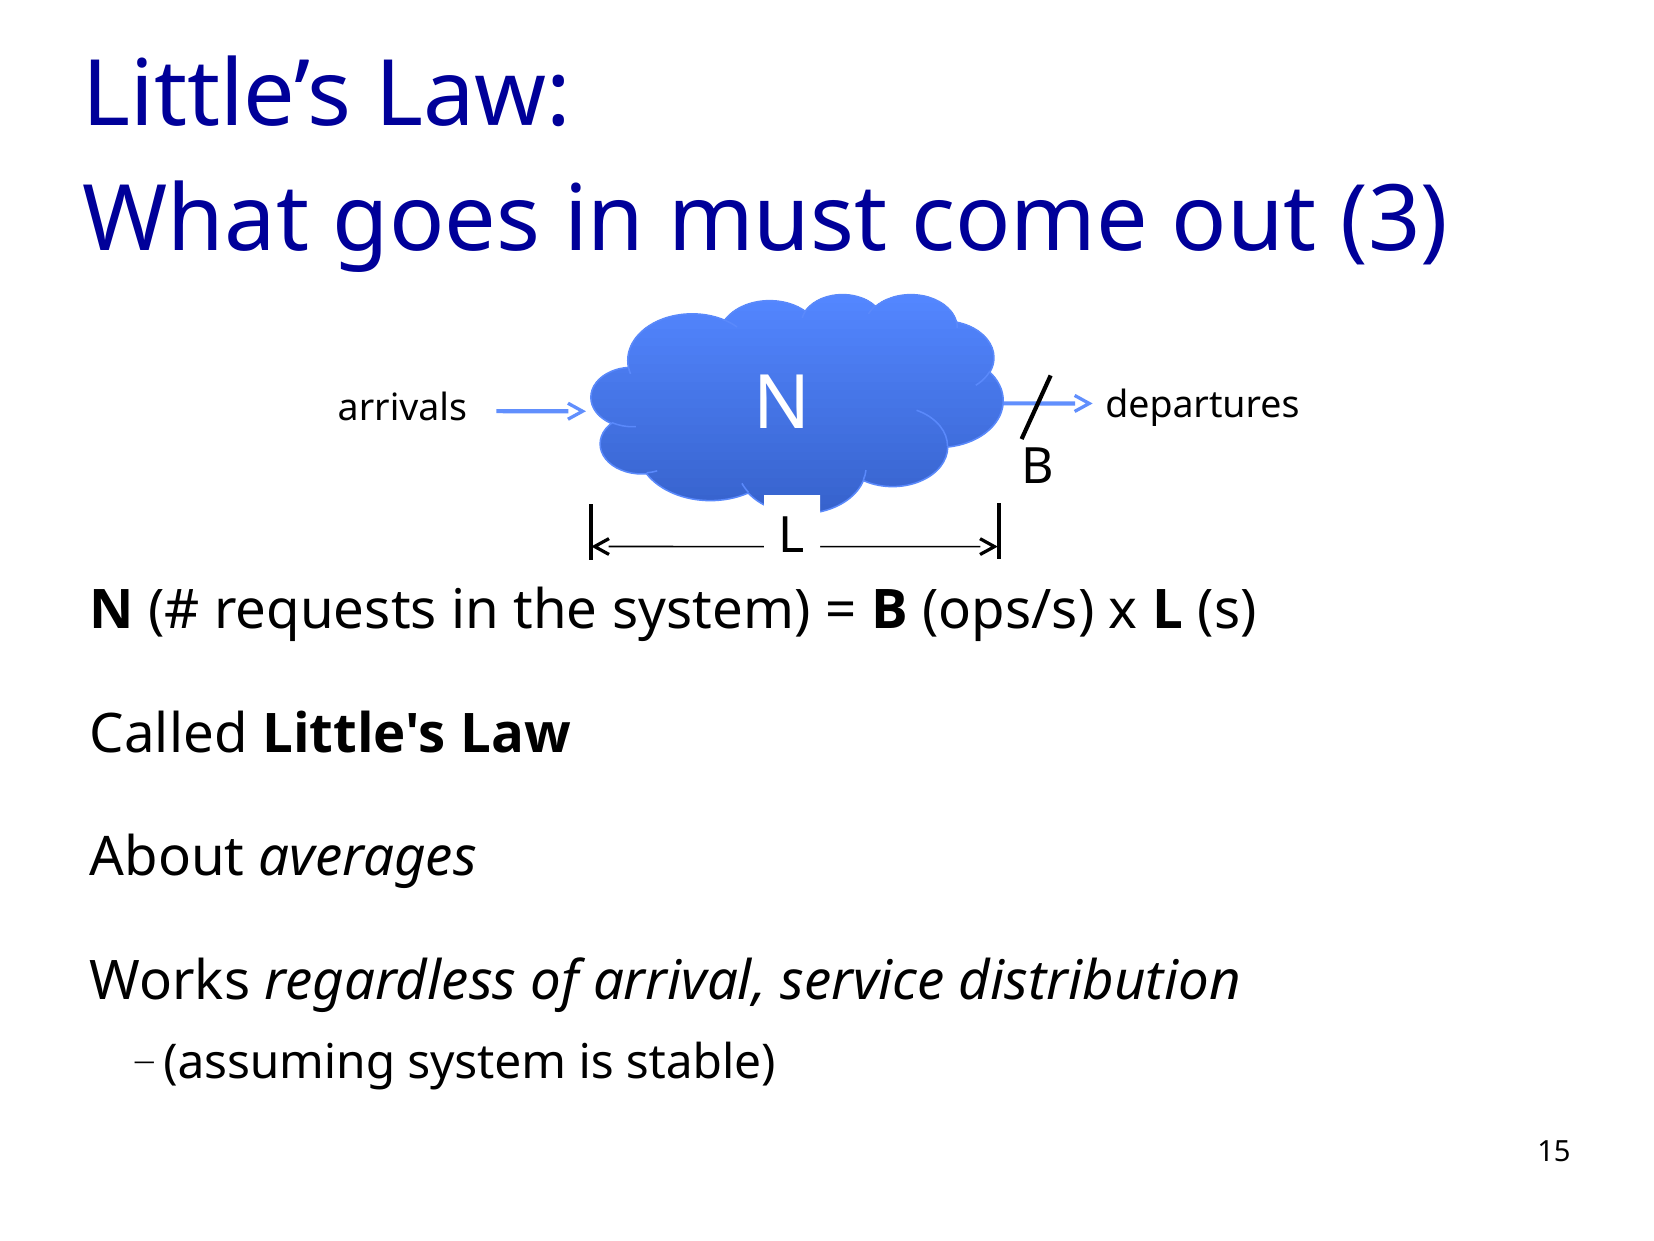

# Little’s Law: What goes in must come out (3)
N
departures
arrivals
B
L
N (# requests in the system) = B (ops/s) x L (s)
Called Little's Law
About averages
Works regardless of arrival, service distribution
(assuming system is stable)
15